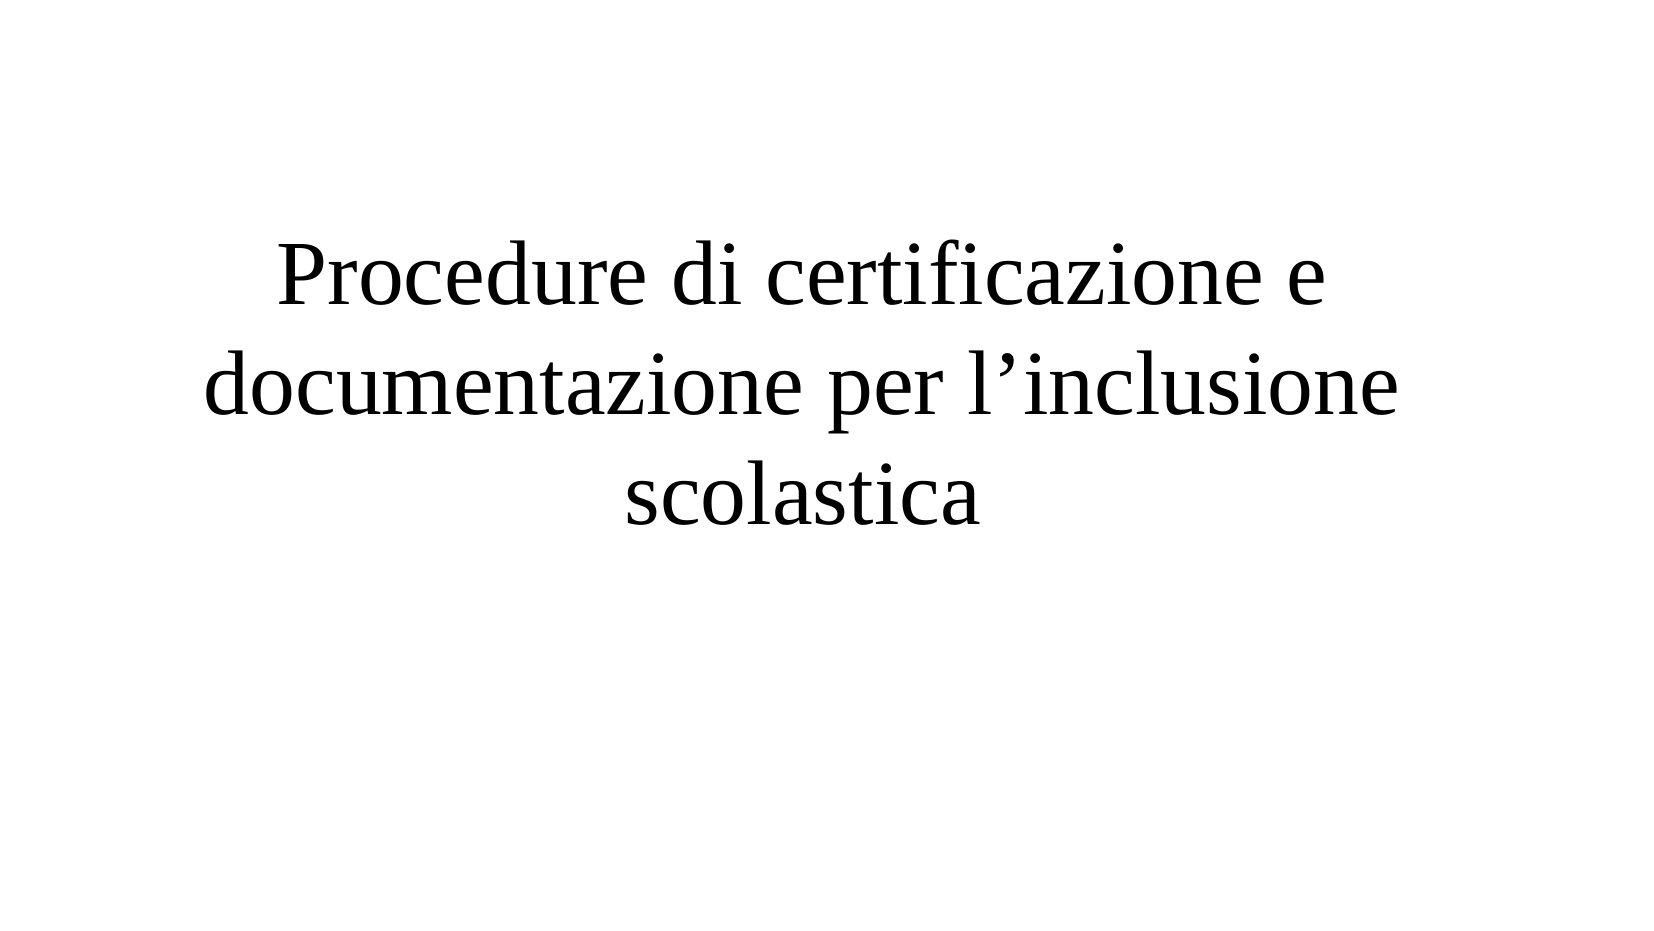

# Procedure di certificazione e documentazione per l’inclusione scolastica